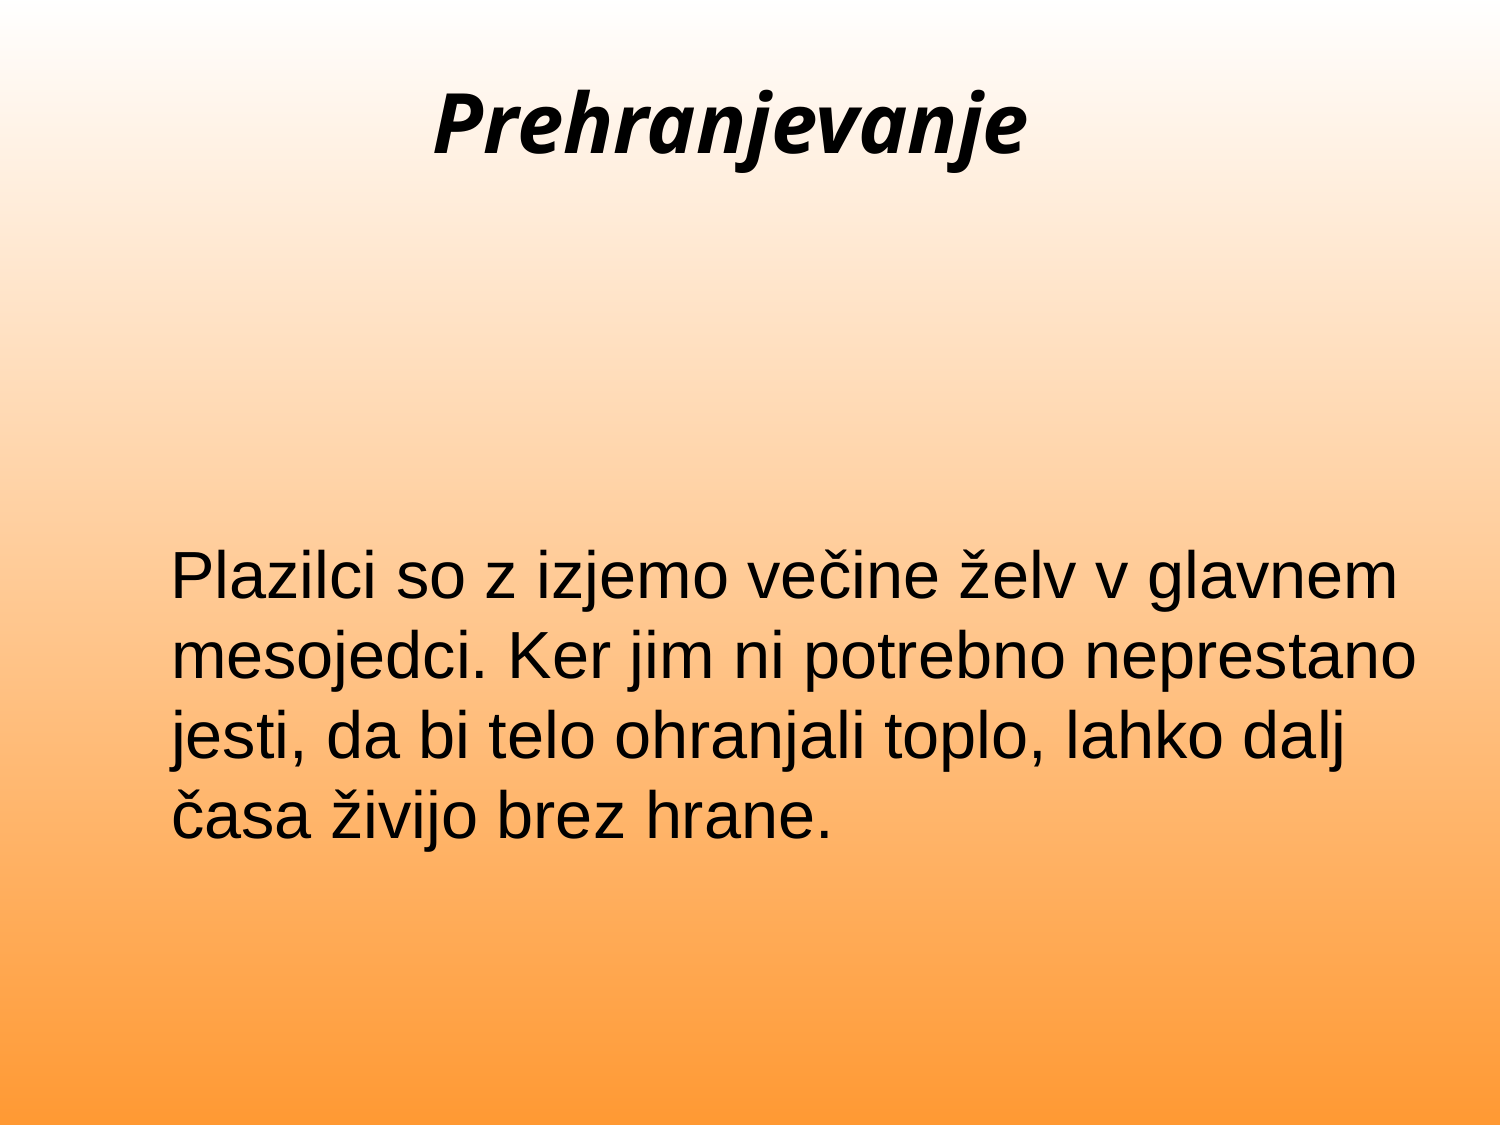

Prehranjevanje
 Plazilci so z izjemo večine želv v glavnem mesojedci. Ker jim ni potrebno neprestano jesti, da bi telo ohranjali toplo, lahko dalj časa živijo brez hrane.